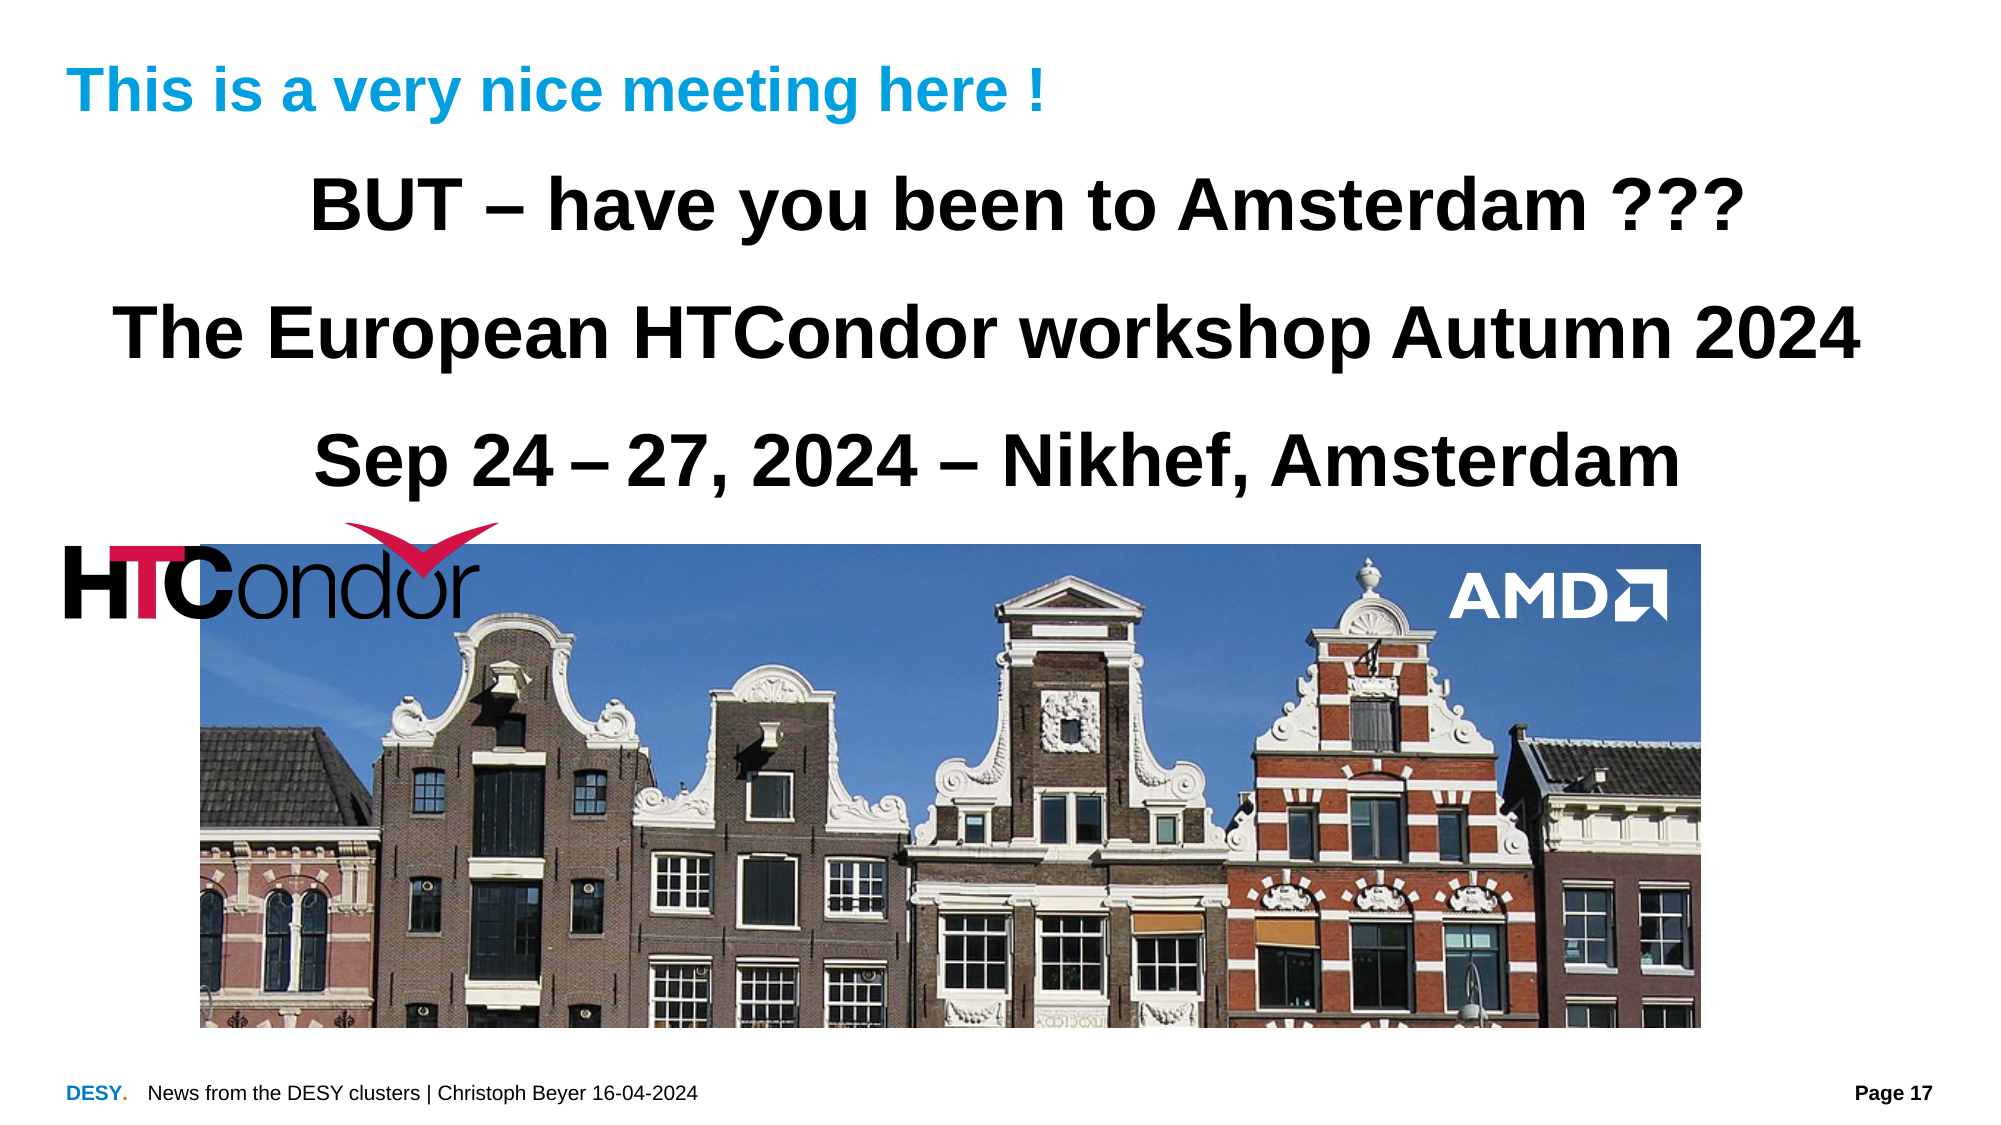

# This is a very nice meeting here !
BUT – have you been to Amsterdam ???
The European HTCondor workshop Autumn 2024
 Sep 24 – 27, 2024 – Nikhef, Amsterdam
News from the DESY clusters | Christoph Beyer 16-04-2024